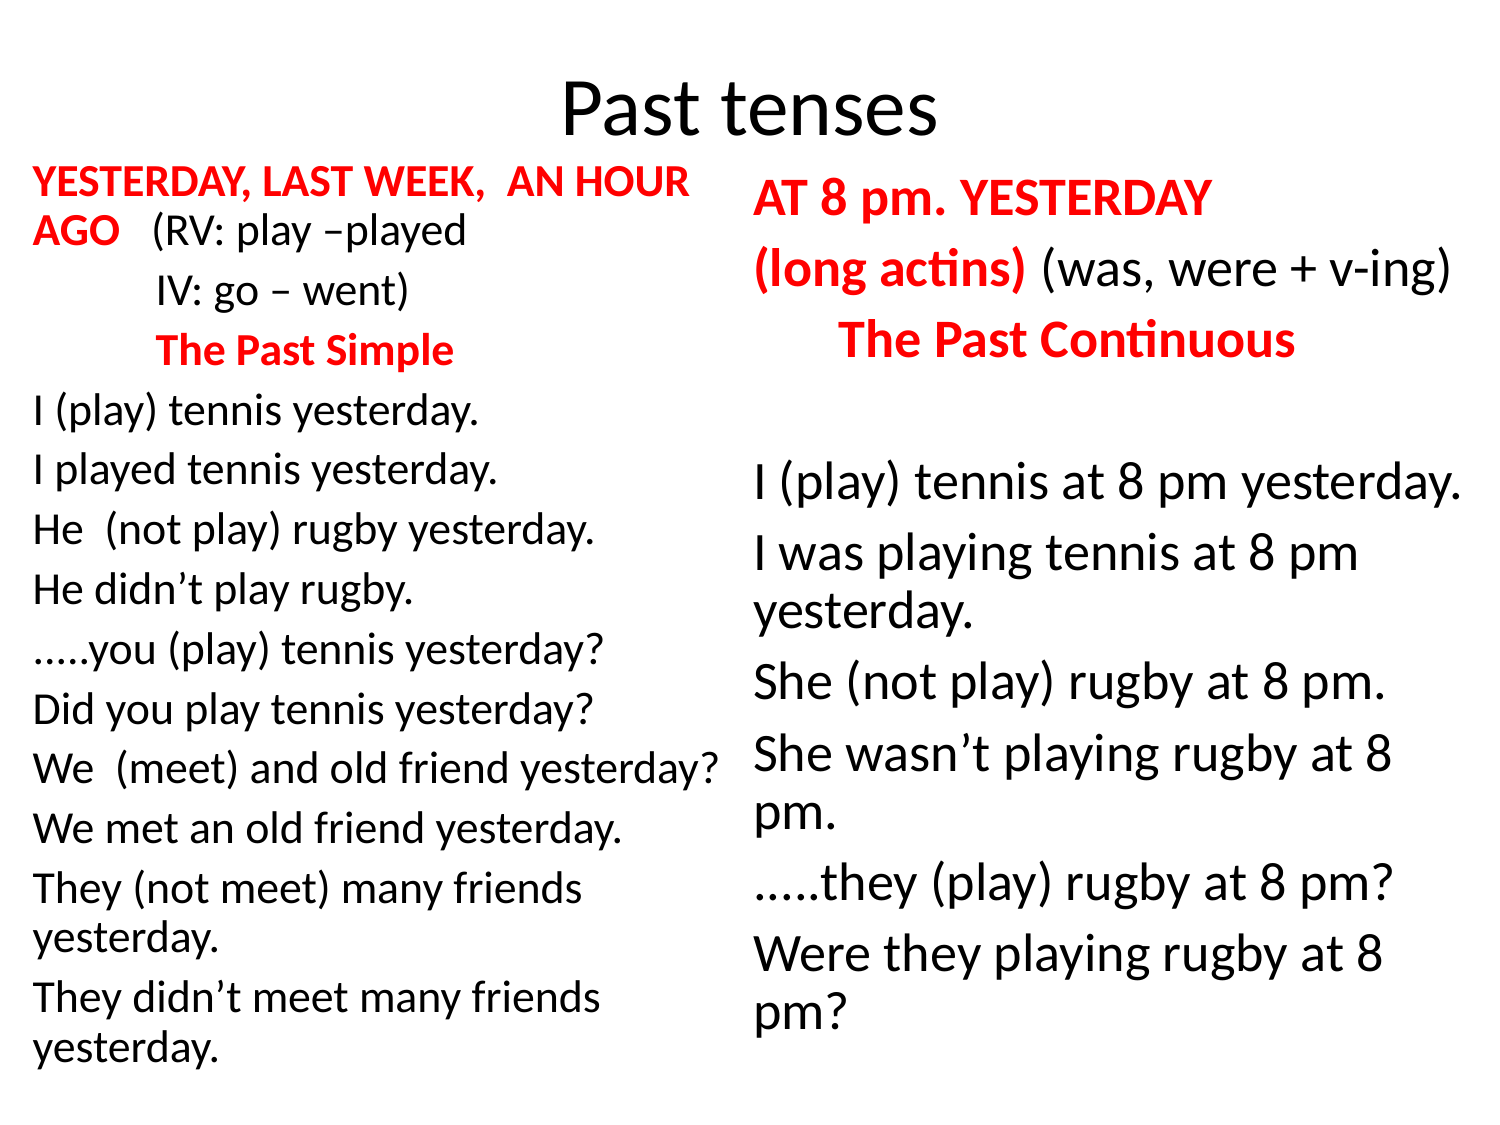

# Past tenses
YESTERDAY, LAST WEEK, AN HOUR AGO (RV: play –played
 IV: go – went)
 The Past Simple
I (play) tennis yesterday.
I played tennis yesterday.
He (not play) rugby yesterday.
He didn’t play rugby.
.....you (play) tennis yesterday?
Did you play tennis yesterday?
We (meet) and old friend yesterday?
We met an old friend yesterday.
They (not meet) many friends yesterday.
They didn’t meet many friends yesterday.
AT 8 pm. YESTERDAY
(long actins) (was, were + v-ing)
 The Past Continuous
I (play) tennis at 8 pm yesterday.
I was playing tennis at 8 pm yesterday.
She (not play) rugby at 8 pm.
She wasn’t playing rugby at 8 pm.
.....they (play) rugby at 8 pm?
Were they playing rugby at 8 pm?